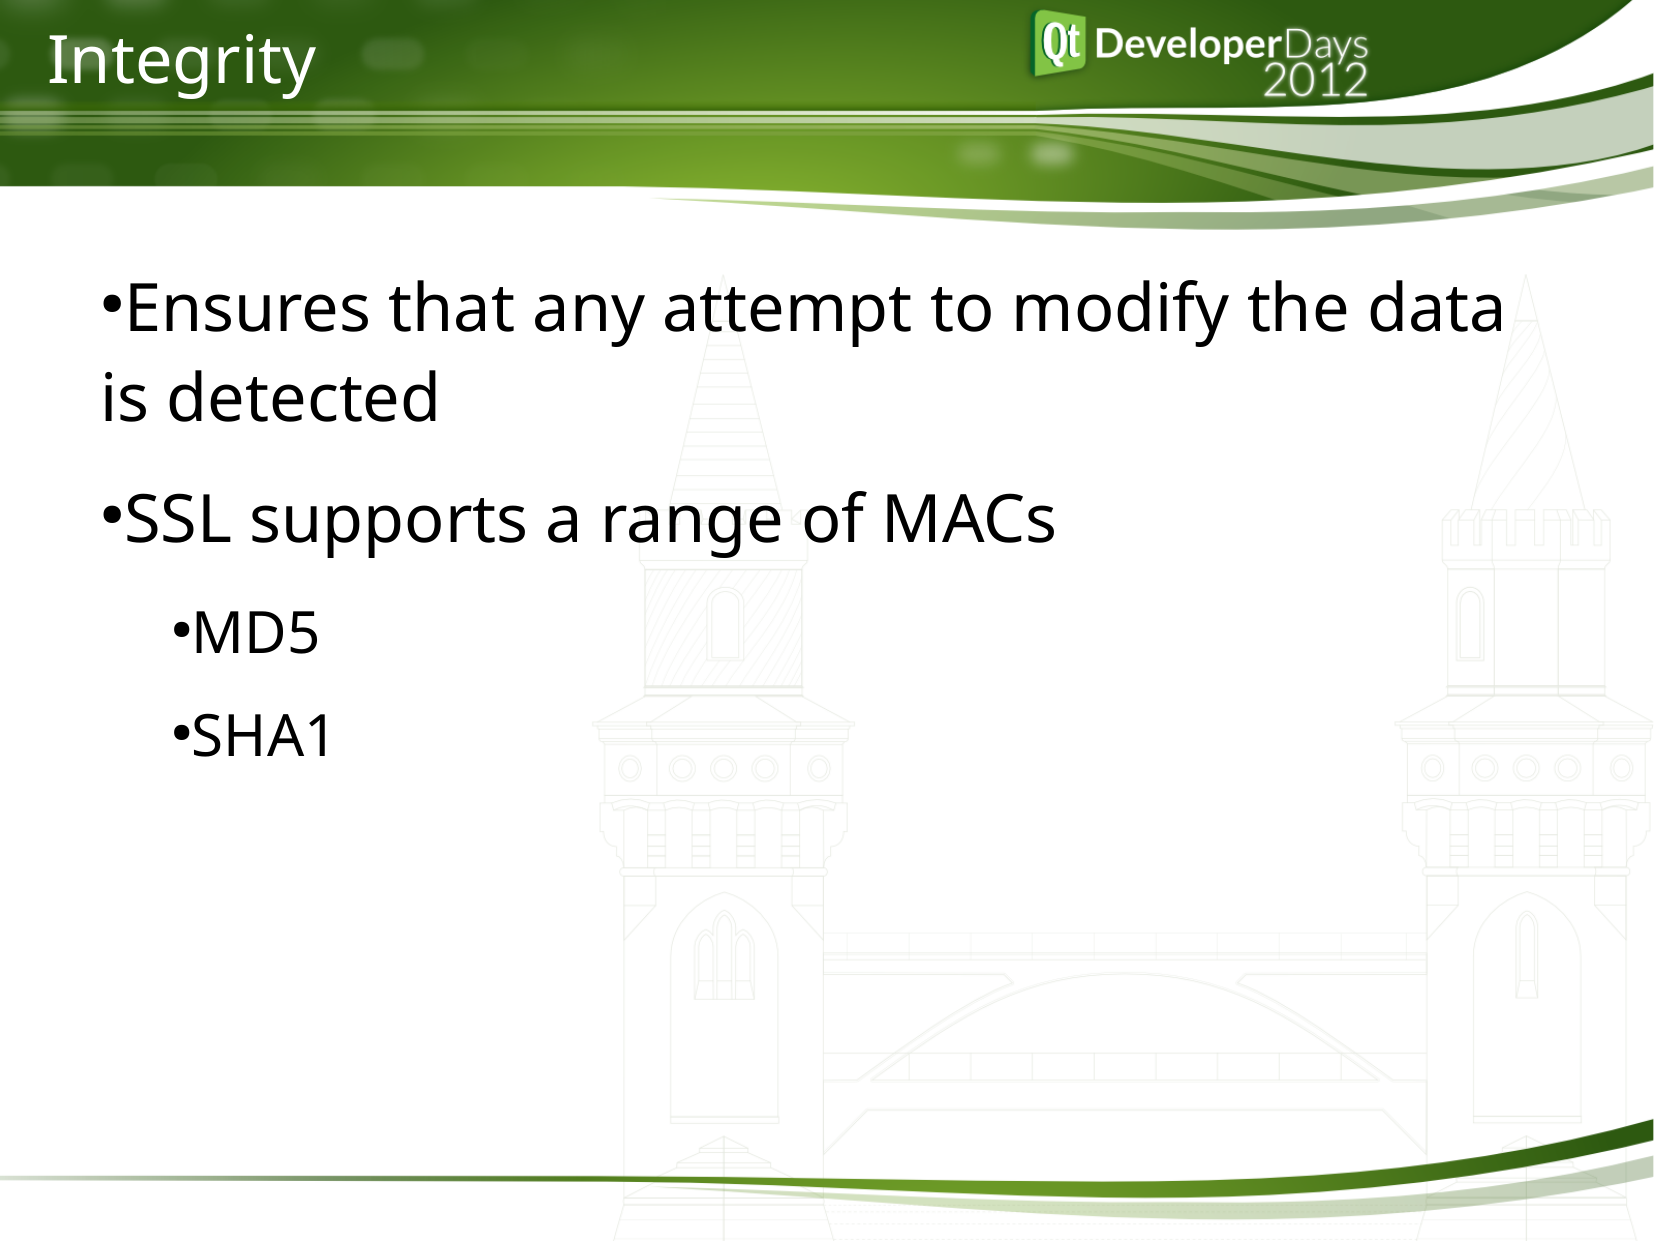

# Integrity
Ensures that any attempt to modify the data is detected
SSL supports a range of MACs
MD5
SHA1